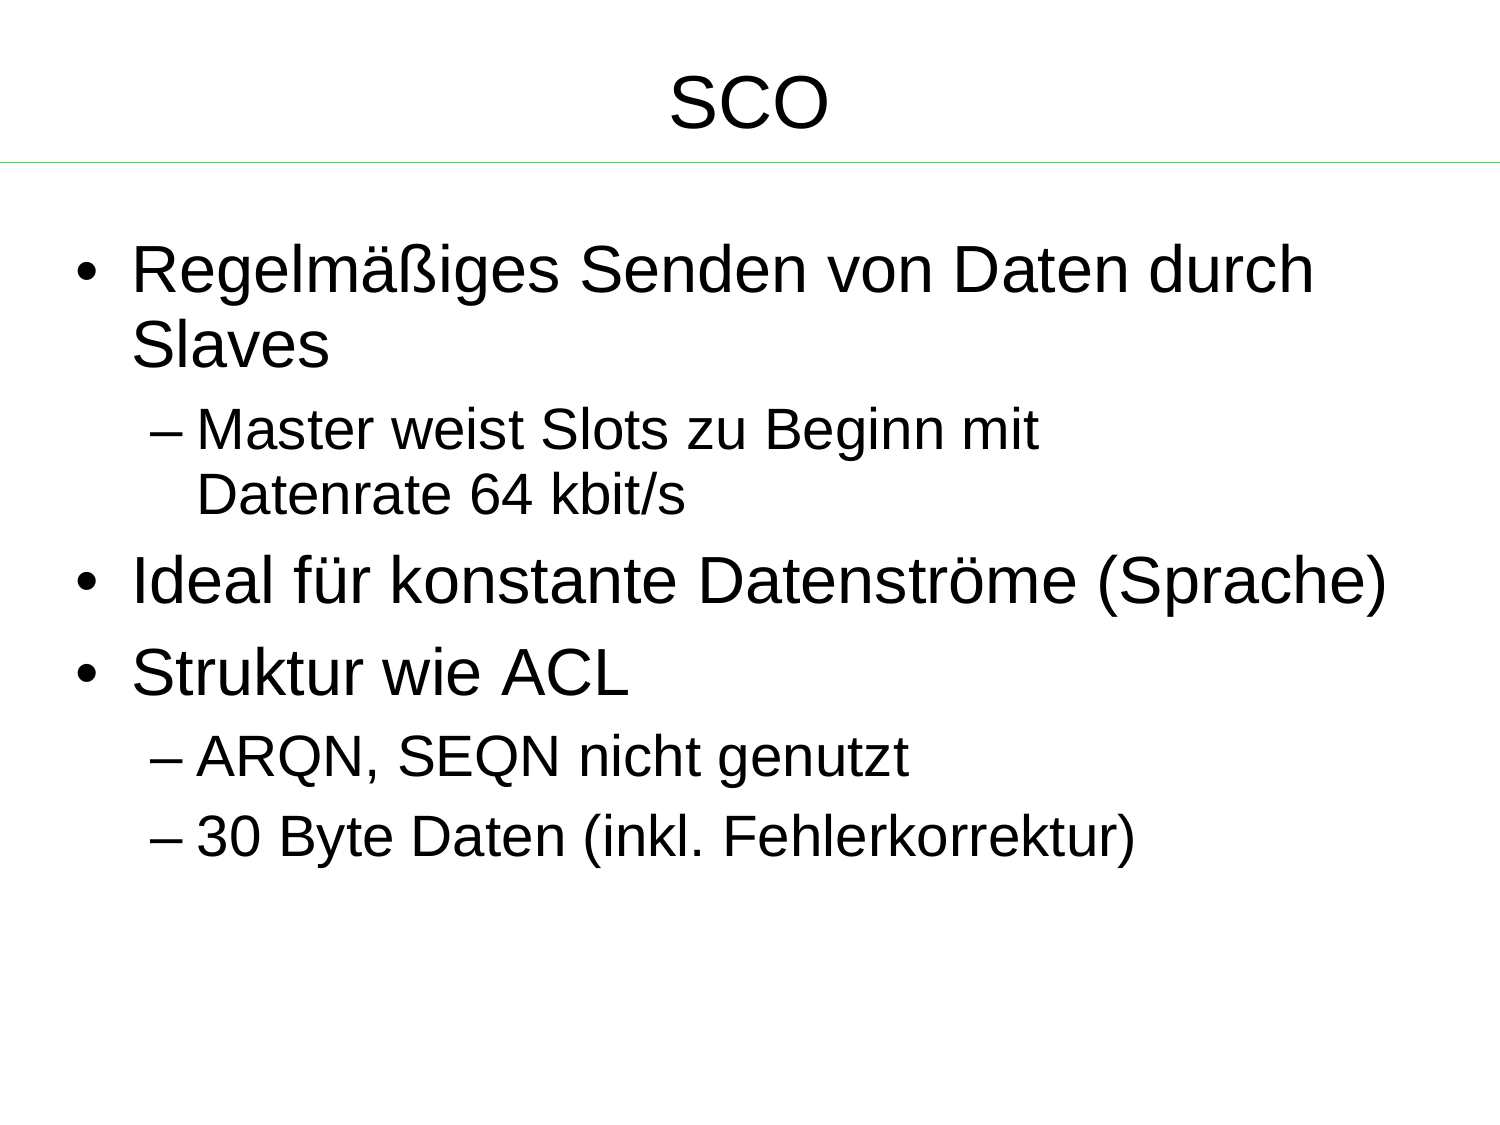

# SCO
Regelmäßiges Senden von Daten durch Slaves
Master weist Slots zu Beginn mit
Datenrate 64 kbit/s
Ideal für konstante Datenströme (Sprache)
Struktur wie ACL
ARQN, SEQN nicht genutzt
30 Byte Daten (inkl. Fehlerkorrektur)